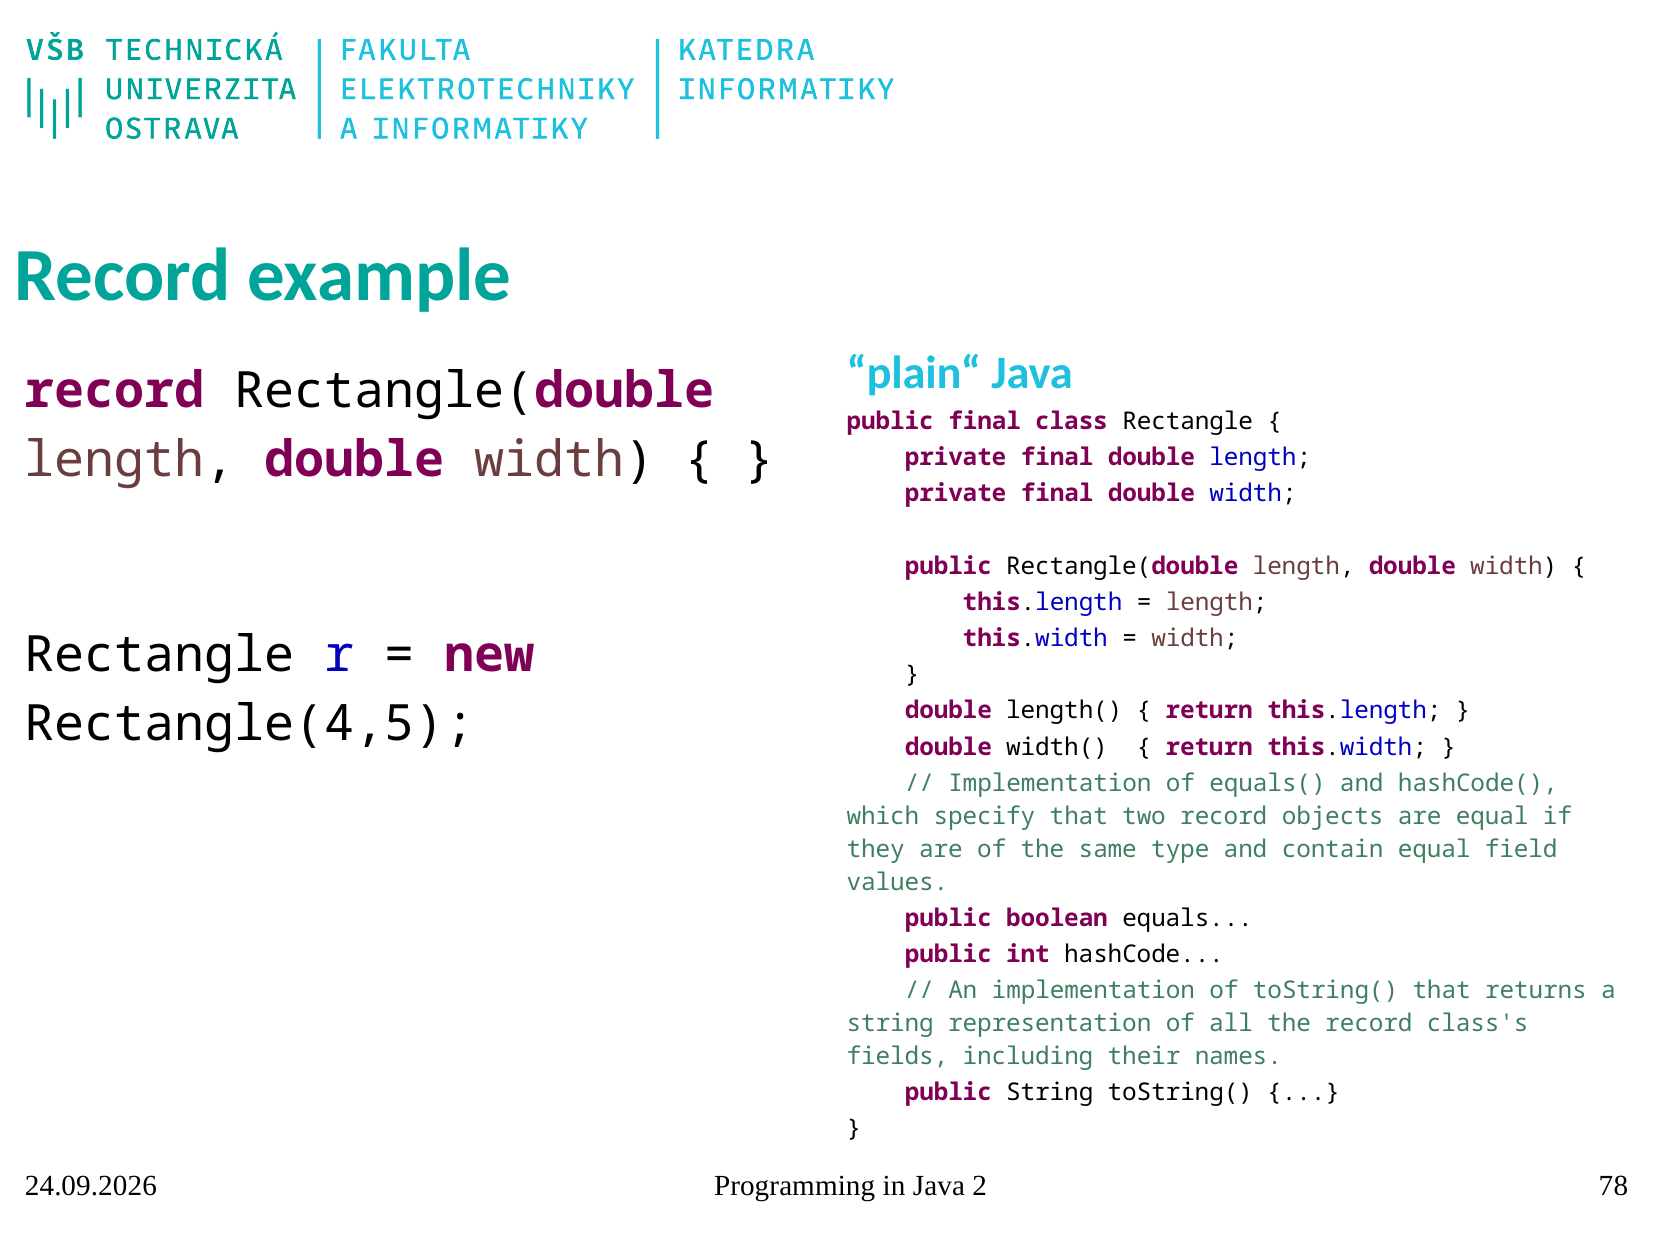

# Record example
record Rectangle(double length, double width) { }
Rectangle r = new Rectangle(4,5);
“plain“ Java
public final class Rectangle {
 private final double length;
 private final double width;
 public Rectangle(double length, double width) {
 this.length = length;
 this.width = width;
 }
 double length() { return this.length; }
 double width() { return this.width; }
 // Implementation of equals() and hashCode(), which specify that two record objects are equal if they are of the same type and contain equal field values.
 public boolean equals...
 public int hashCode...
 // An implementation of toString() that returns a string representation of all the record class's fields, including their names.
 public String toString() {...}
}
Programming in Java 2
78